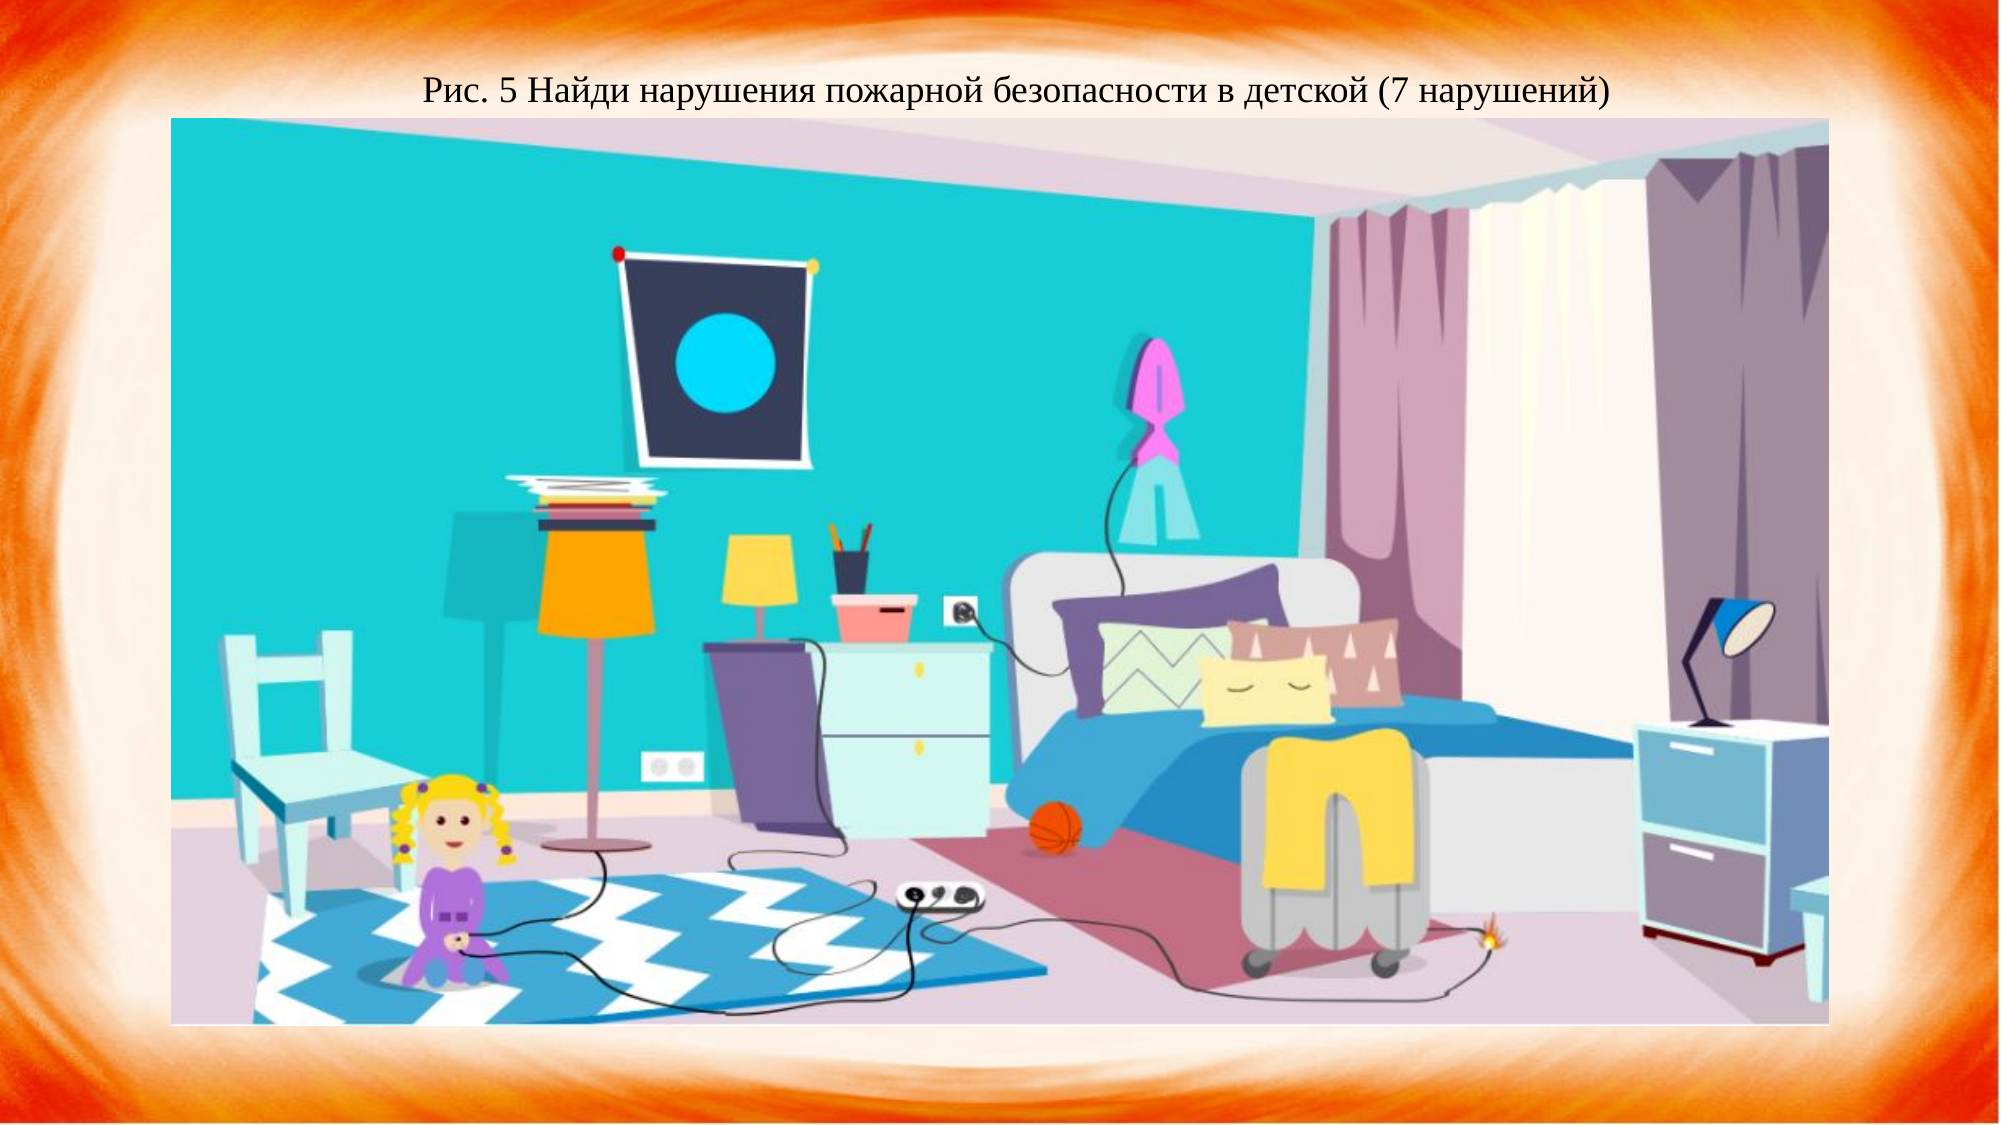

Рис. 5 Найди нарушения пожарной безопасности в детской (7 нарушений)